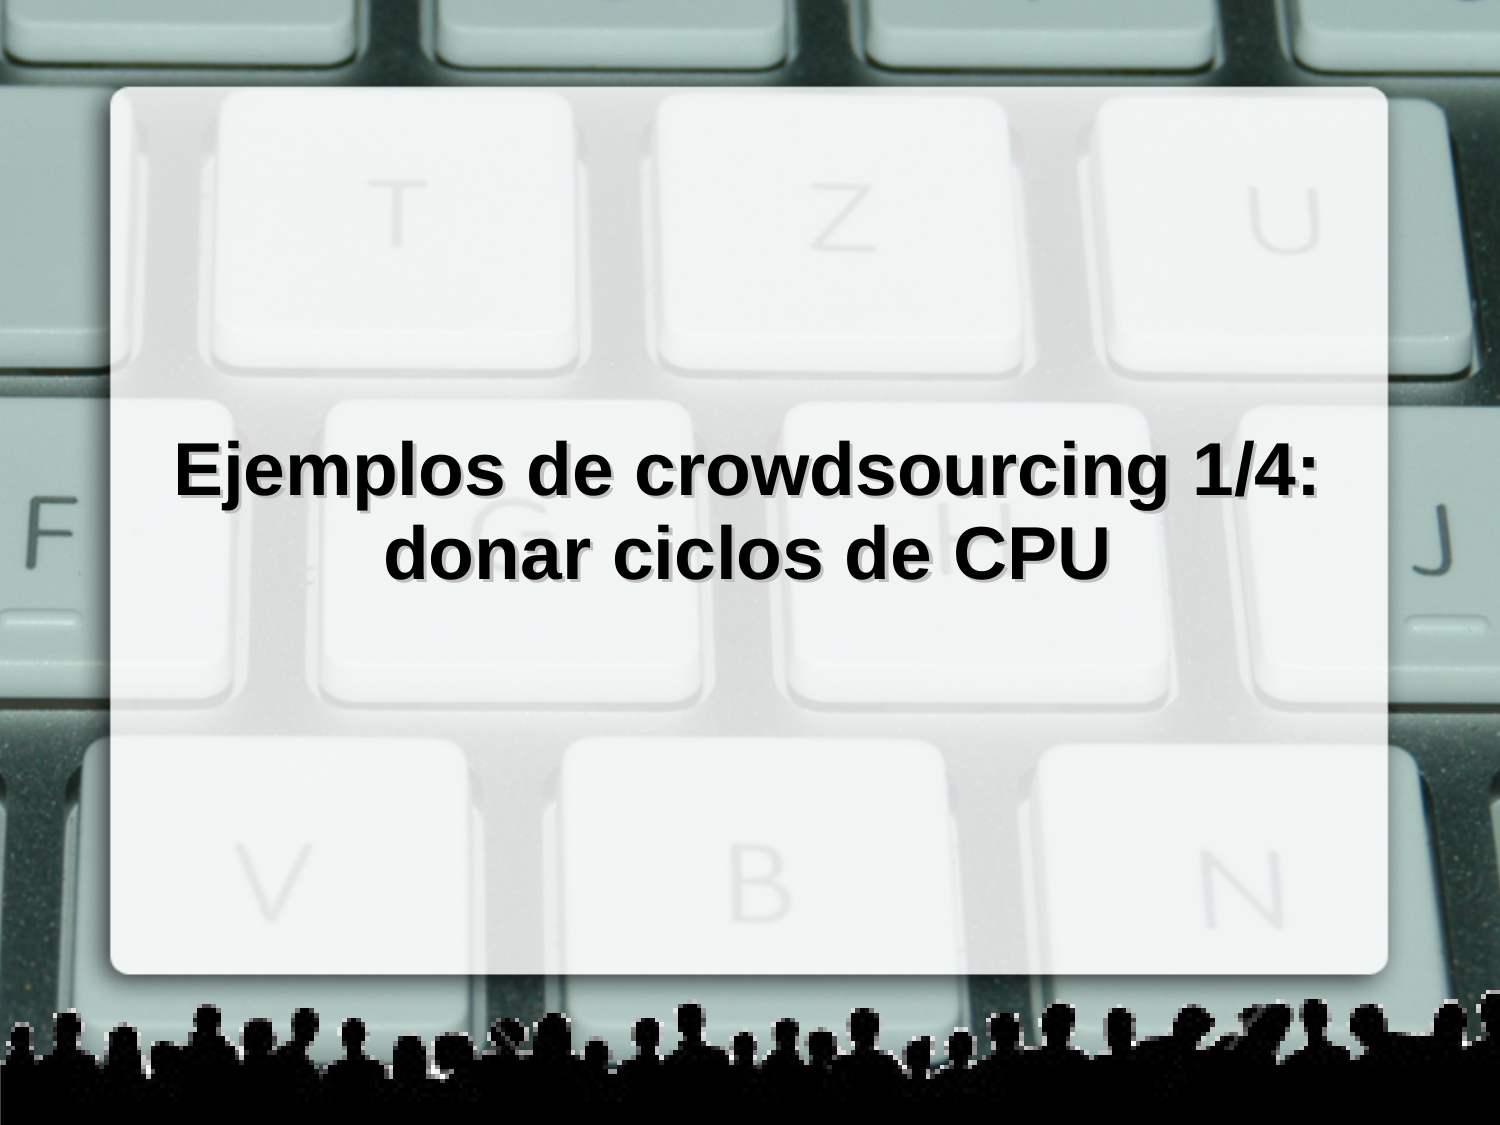

# Ejemplos de crowdsourcing 1/4: donar ciclos de CPU